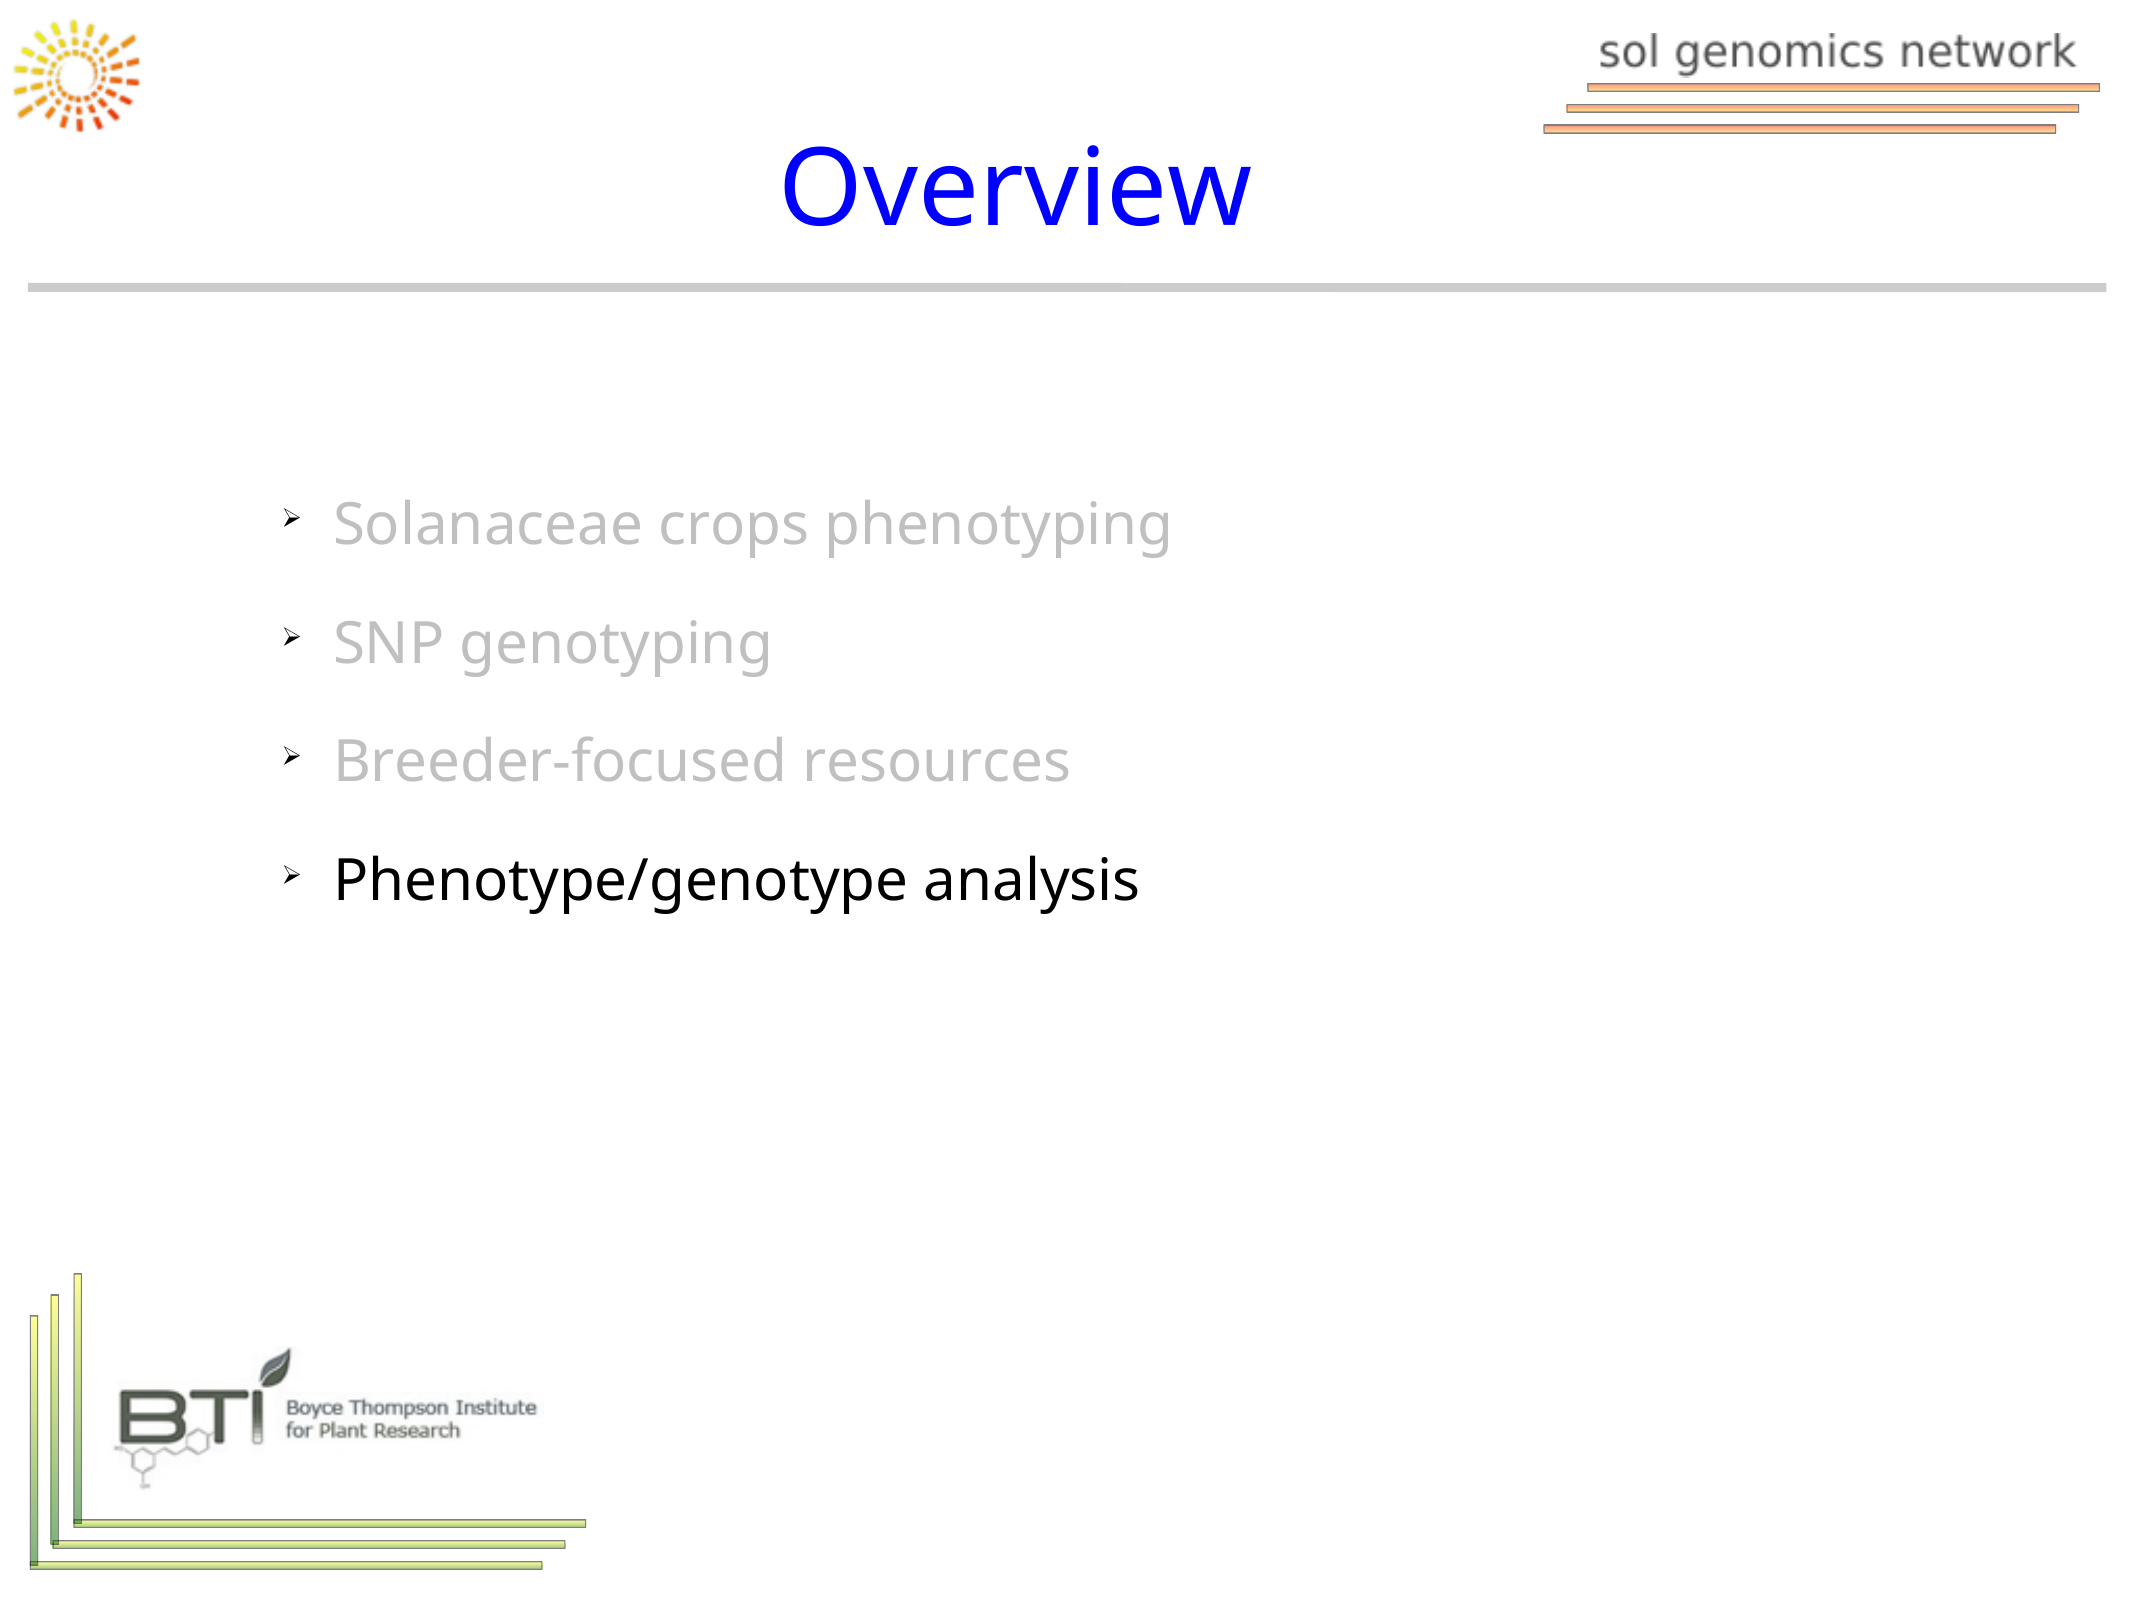

Overview
 Solanaceae crops phenotyping
 SNP genotyping
 Breeder-focused resources
 Phenotype/genotype analysis